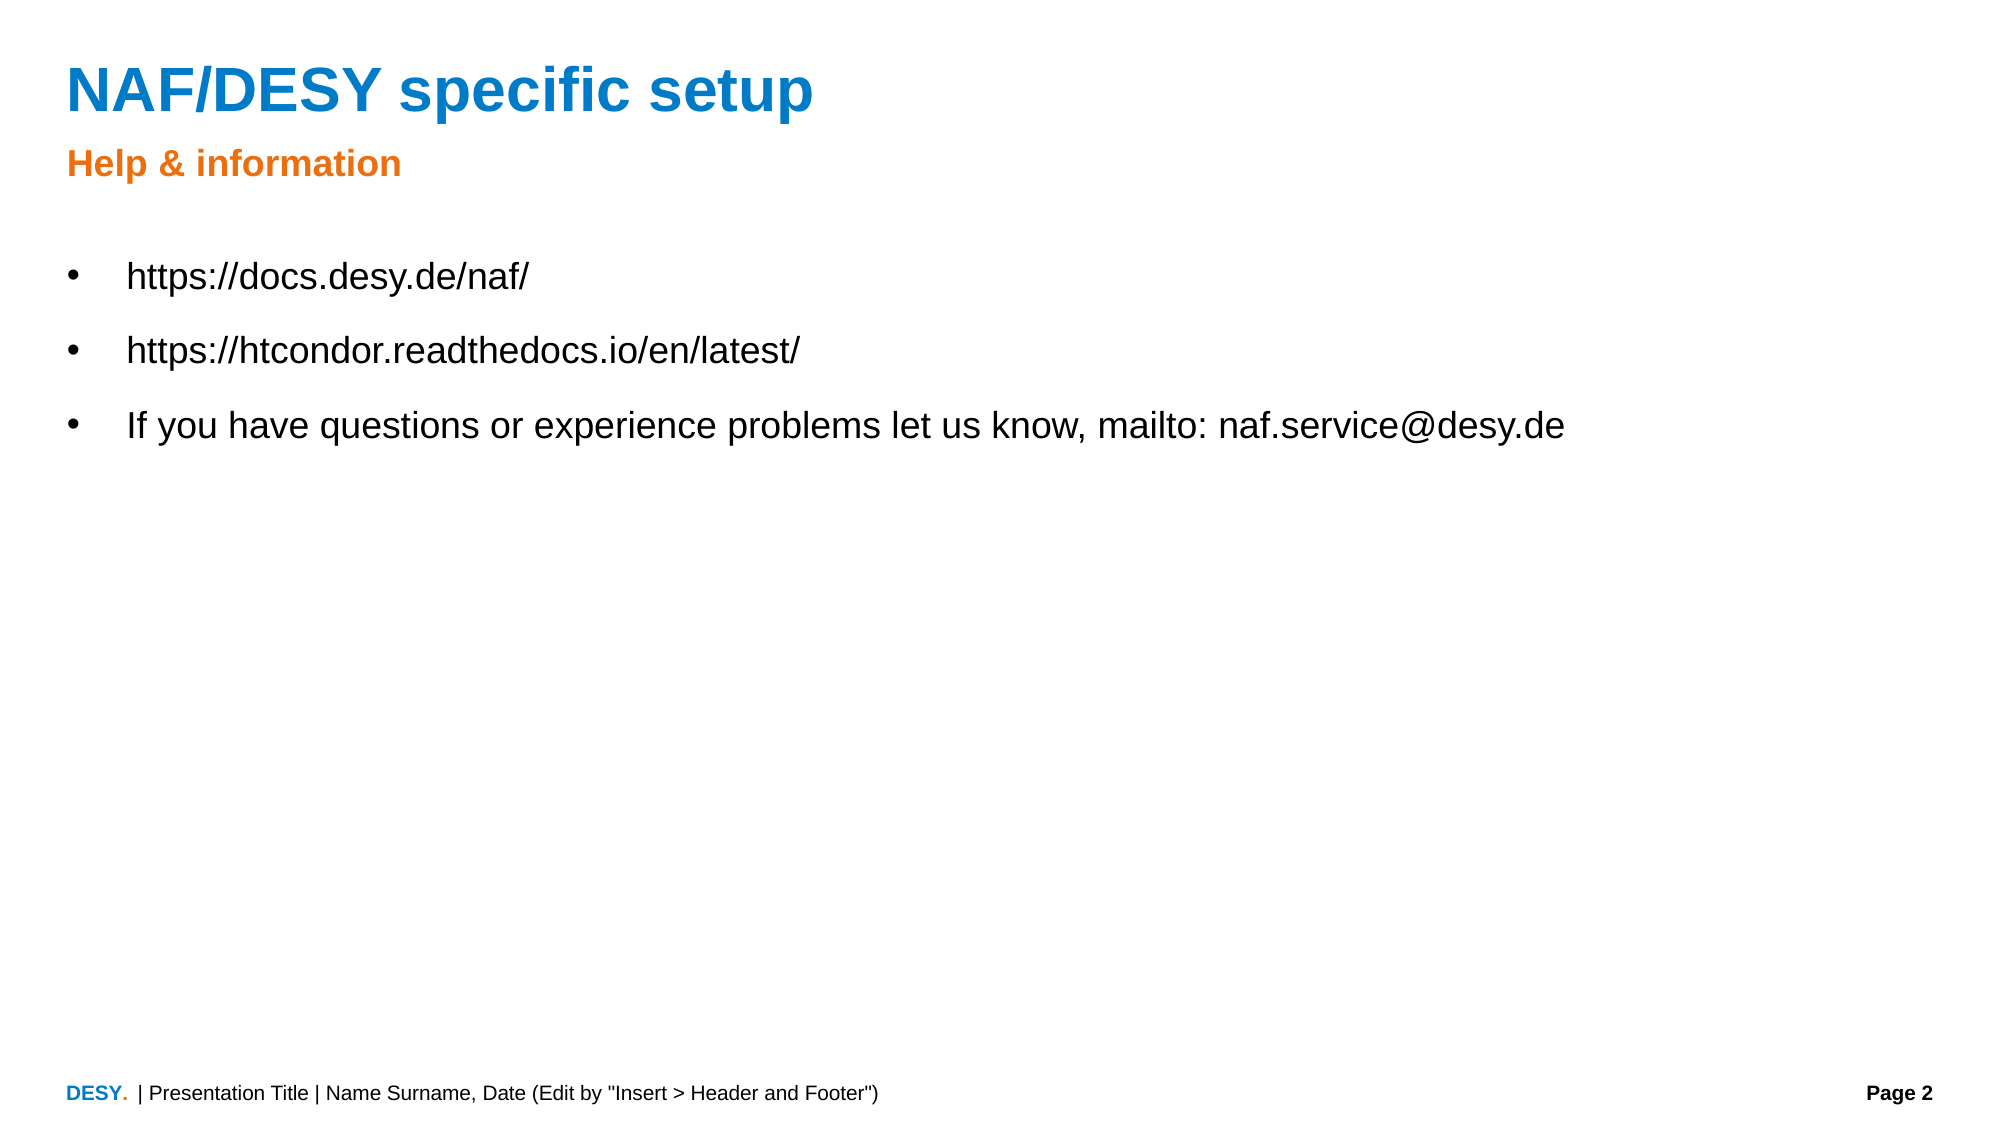

# NAF/DESY specific setup
Help & information
https://docs.desy.de/naf/
https://htcondor.readthedocs.io/en/latest/
If you have questions or experience problems let us know, mailto: naf.service@desy.de
| Presentation Title | Name Surname, Date (Edit by "Insert > Header and Footer")